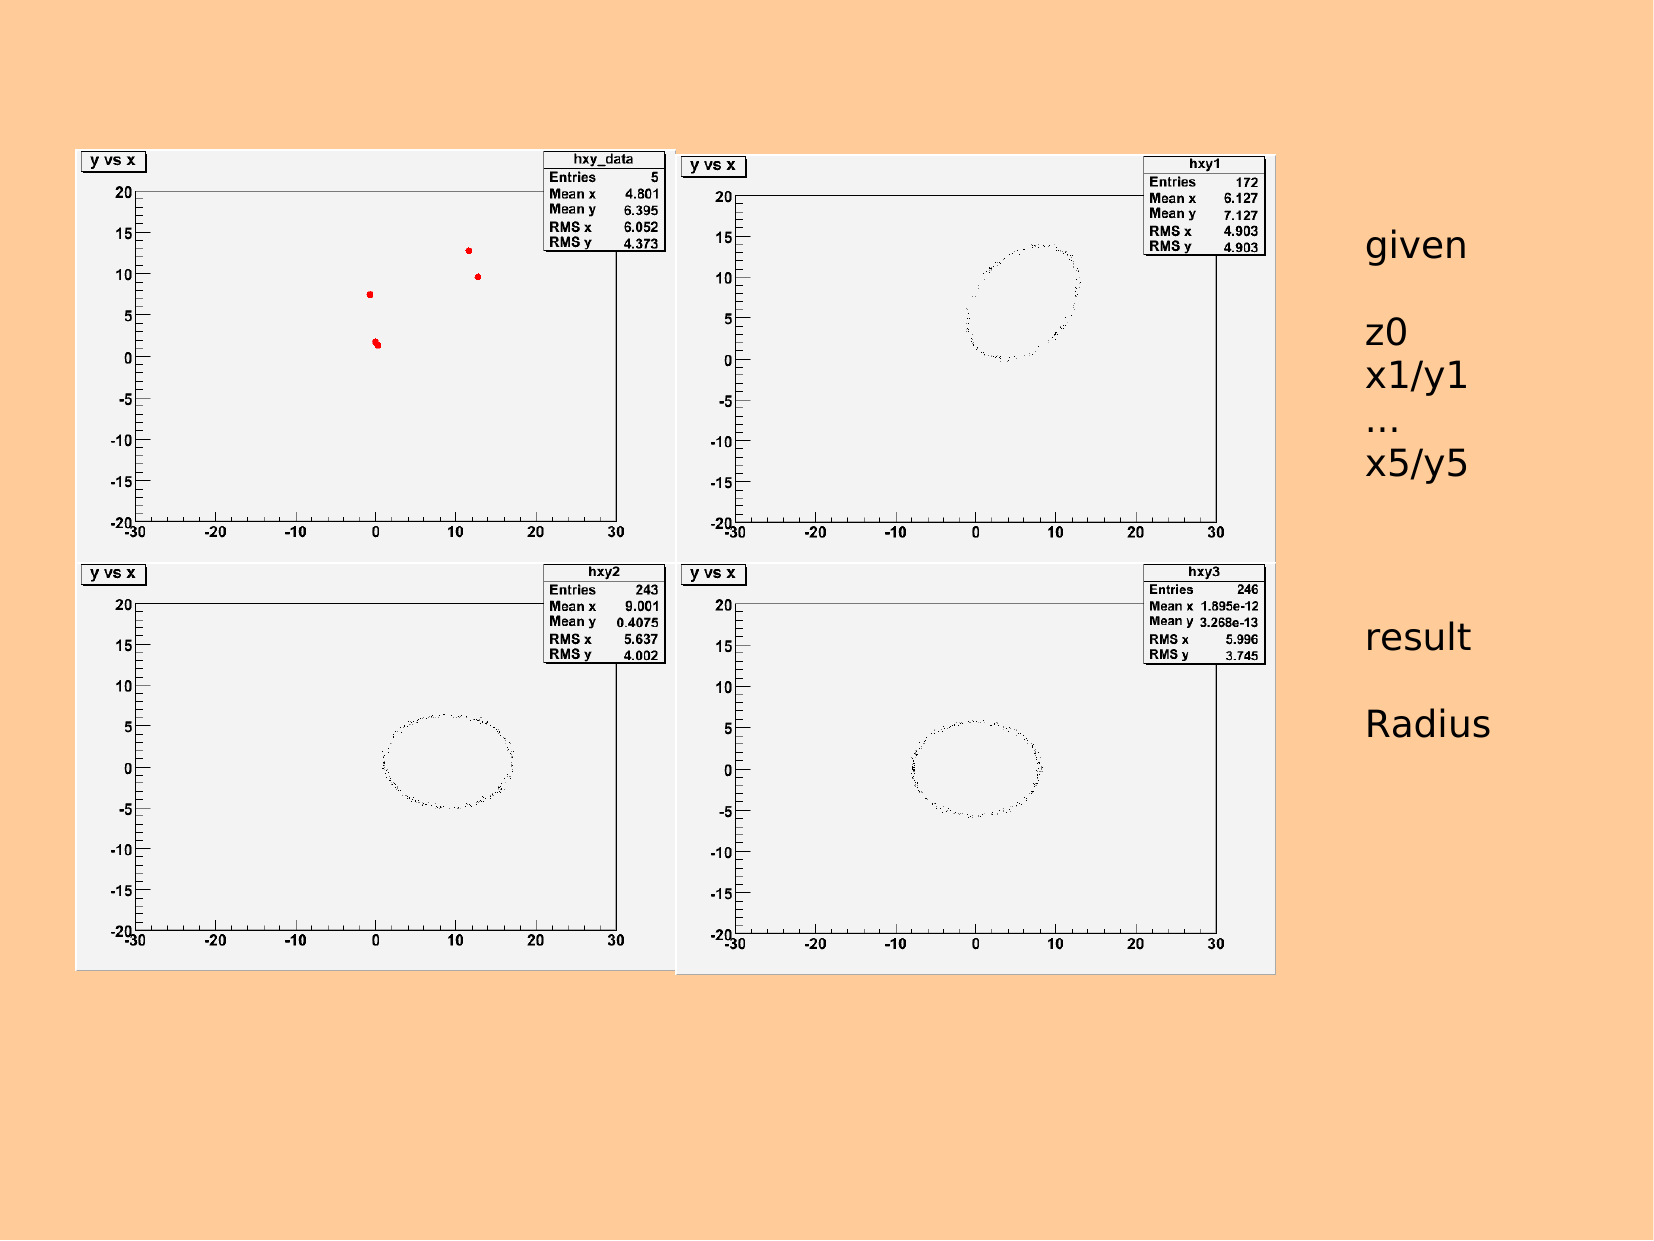

given
z0
x1/y1
...
x5/y5
result
Radius
x0=1 	theta 	= 30
y0=2	phi		= 45
z0=4	psi		= 45
(R = z0*tan psi = 4)